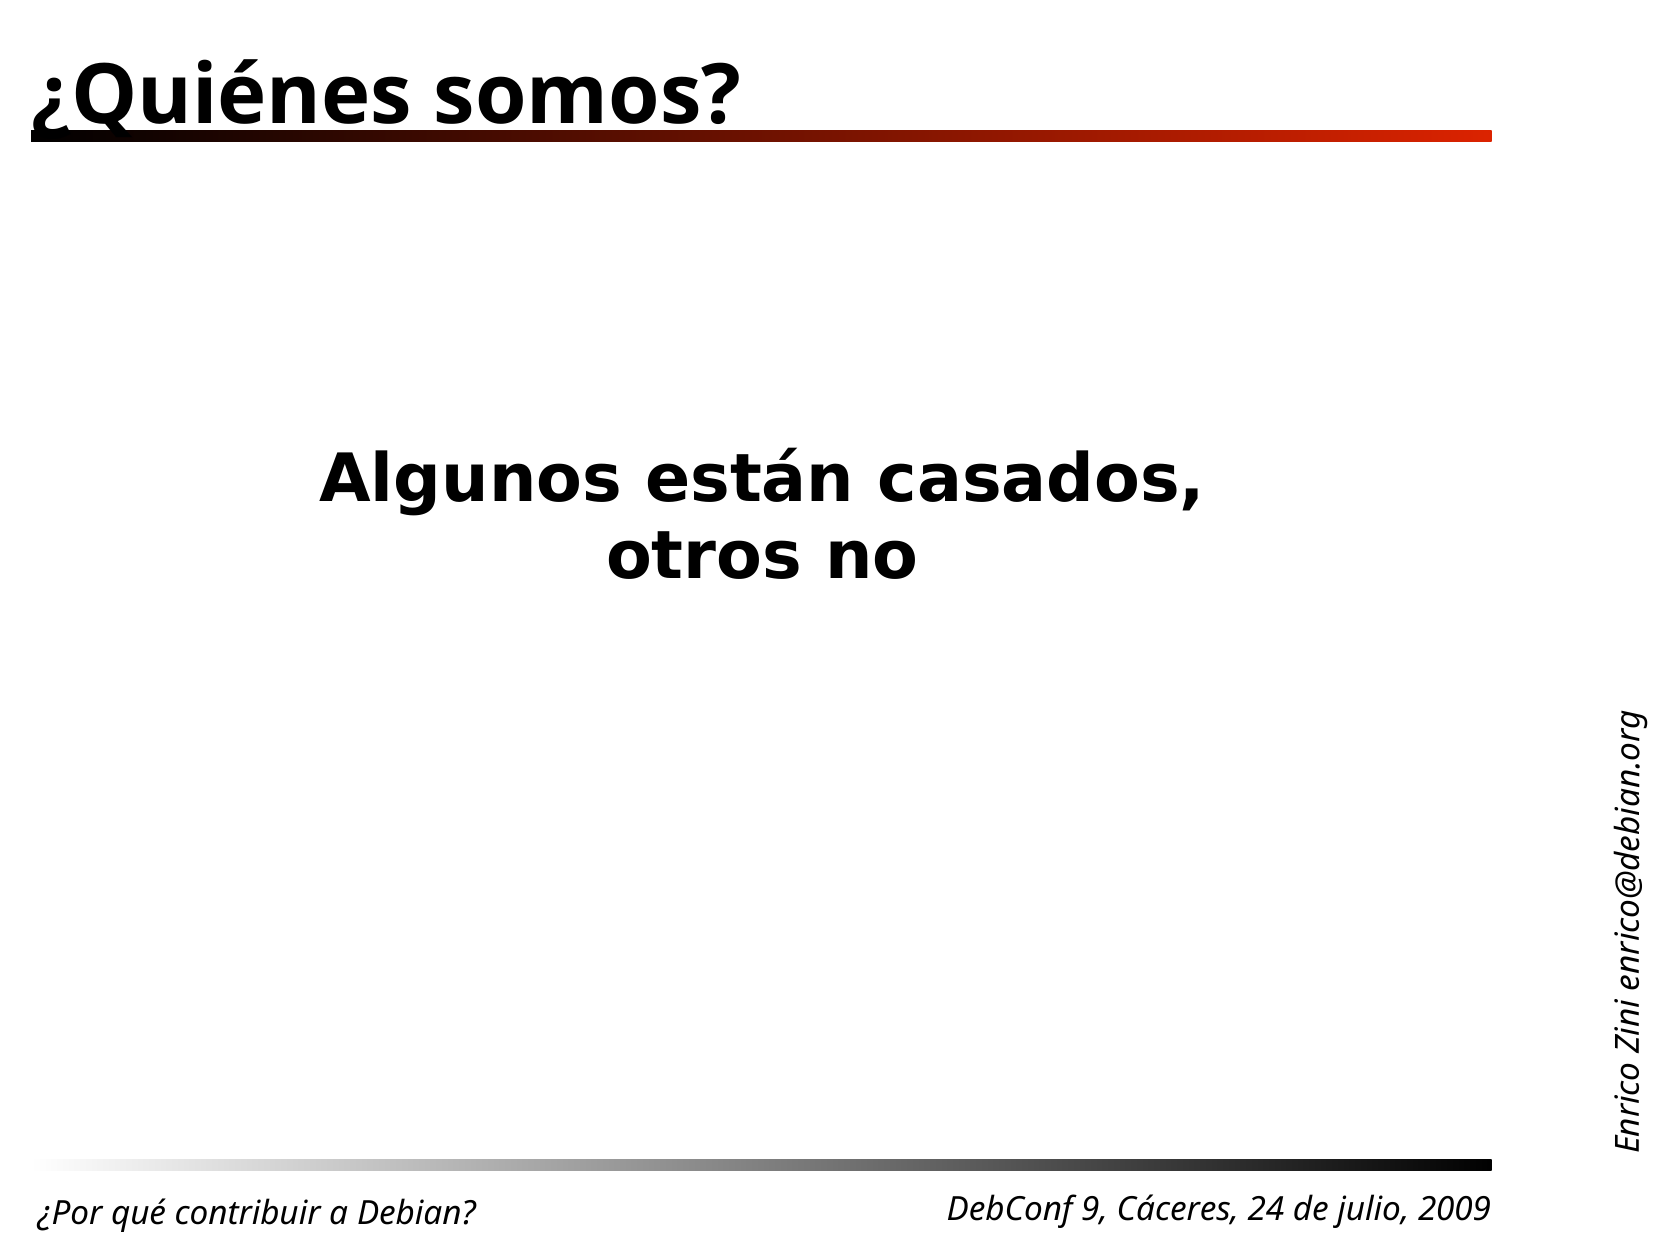

¿Quiénes somos?
Algunos están casados,
otros no